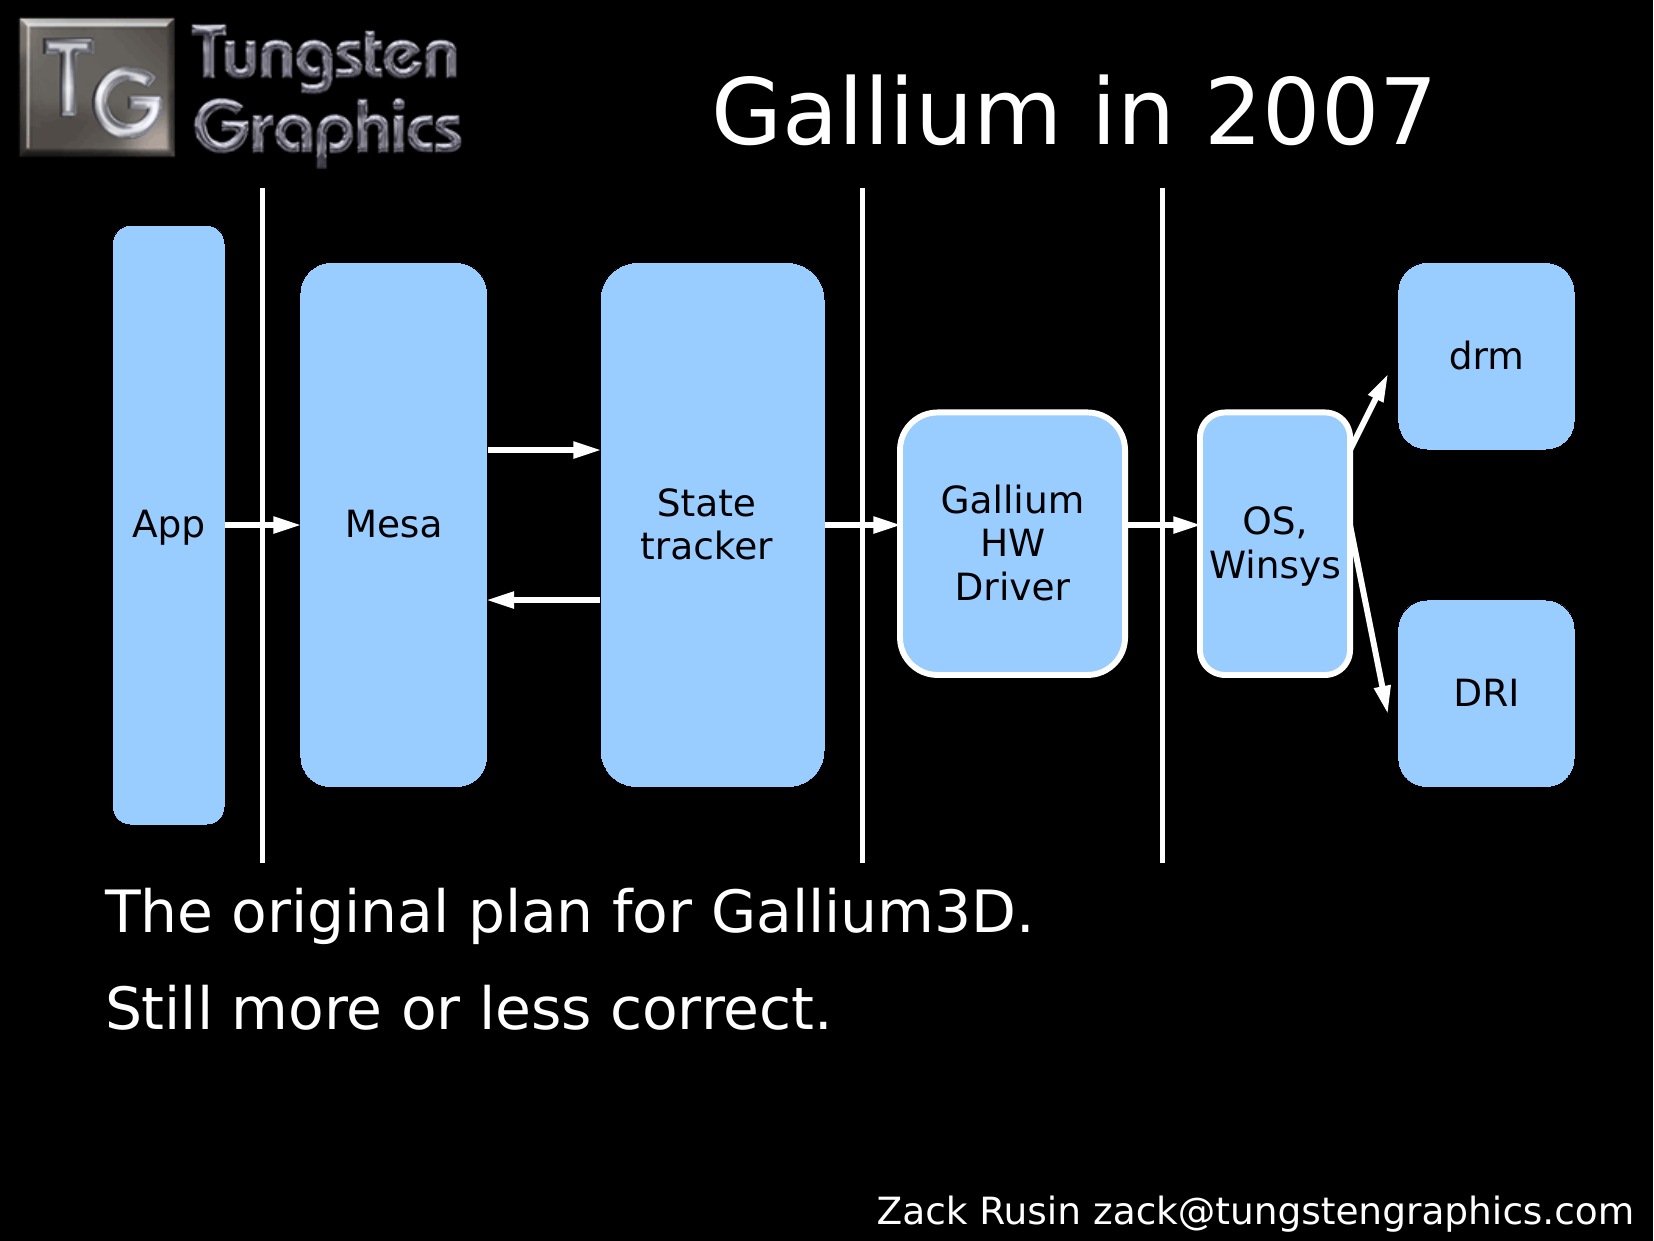

# Gallium in 2007
App
Mesa
State
tracker
drm
Gallium
HW
Driver
OS,
Winsys
DRI
The original plan for Gallium3D.
Still more or less correct.
Zack Rusin zack@tungstengraphics.com